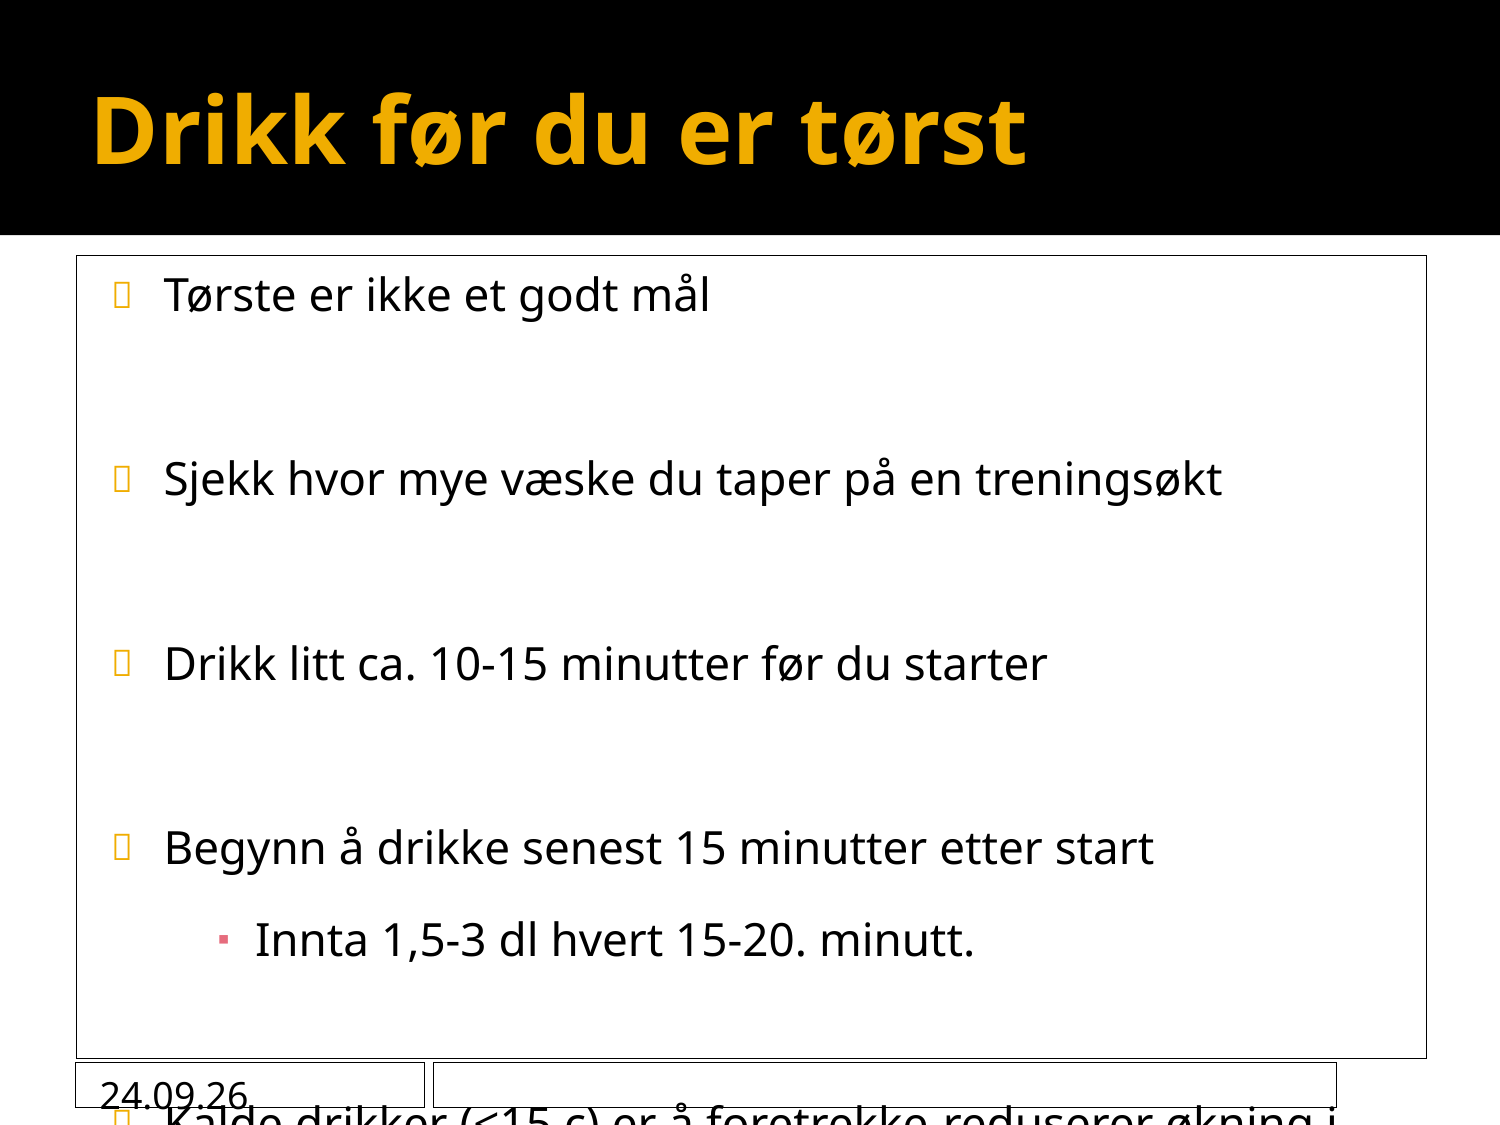

# Drikk før du er tørst
Tørste er ikke et godt mål
Sjekk hvor mye væske du taper på en treningsøkt
Drikk litt ca. 10-15 minutter før du starter
Begynn å drikke senest 15 minutter etter start
Innta 1,5-3 dl hvert 15-20. minutt.
Kalde drikker (<15 c) er å foretrekke-reduserer økning i kroppstemp
Går man opp i vekt under trening har væskeinntak vært for stort